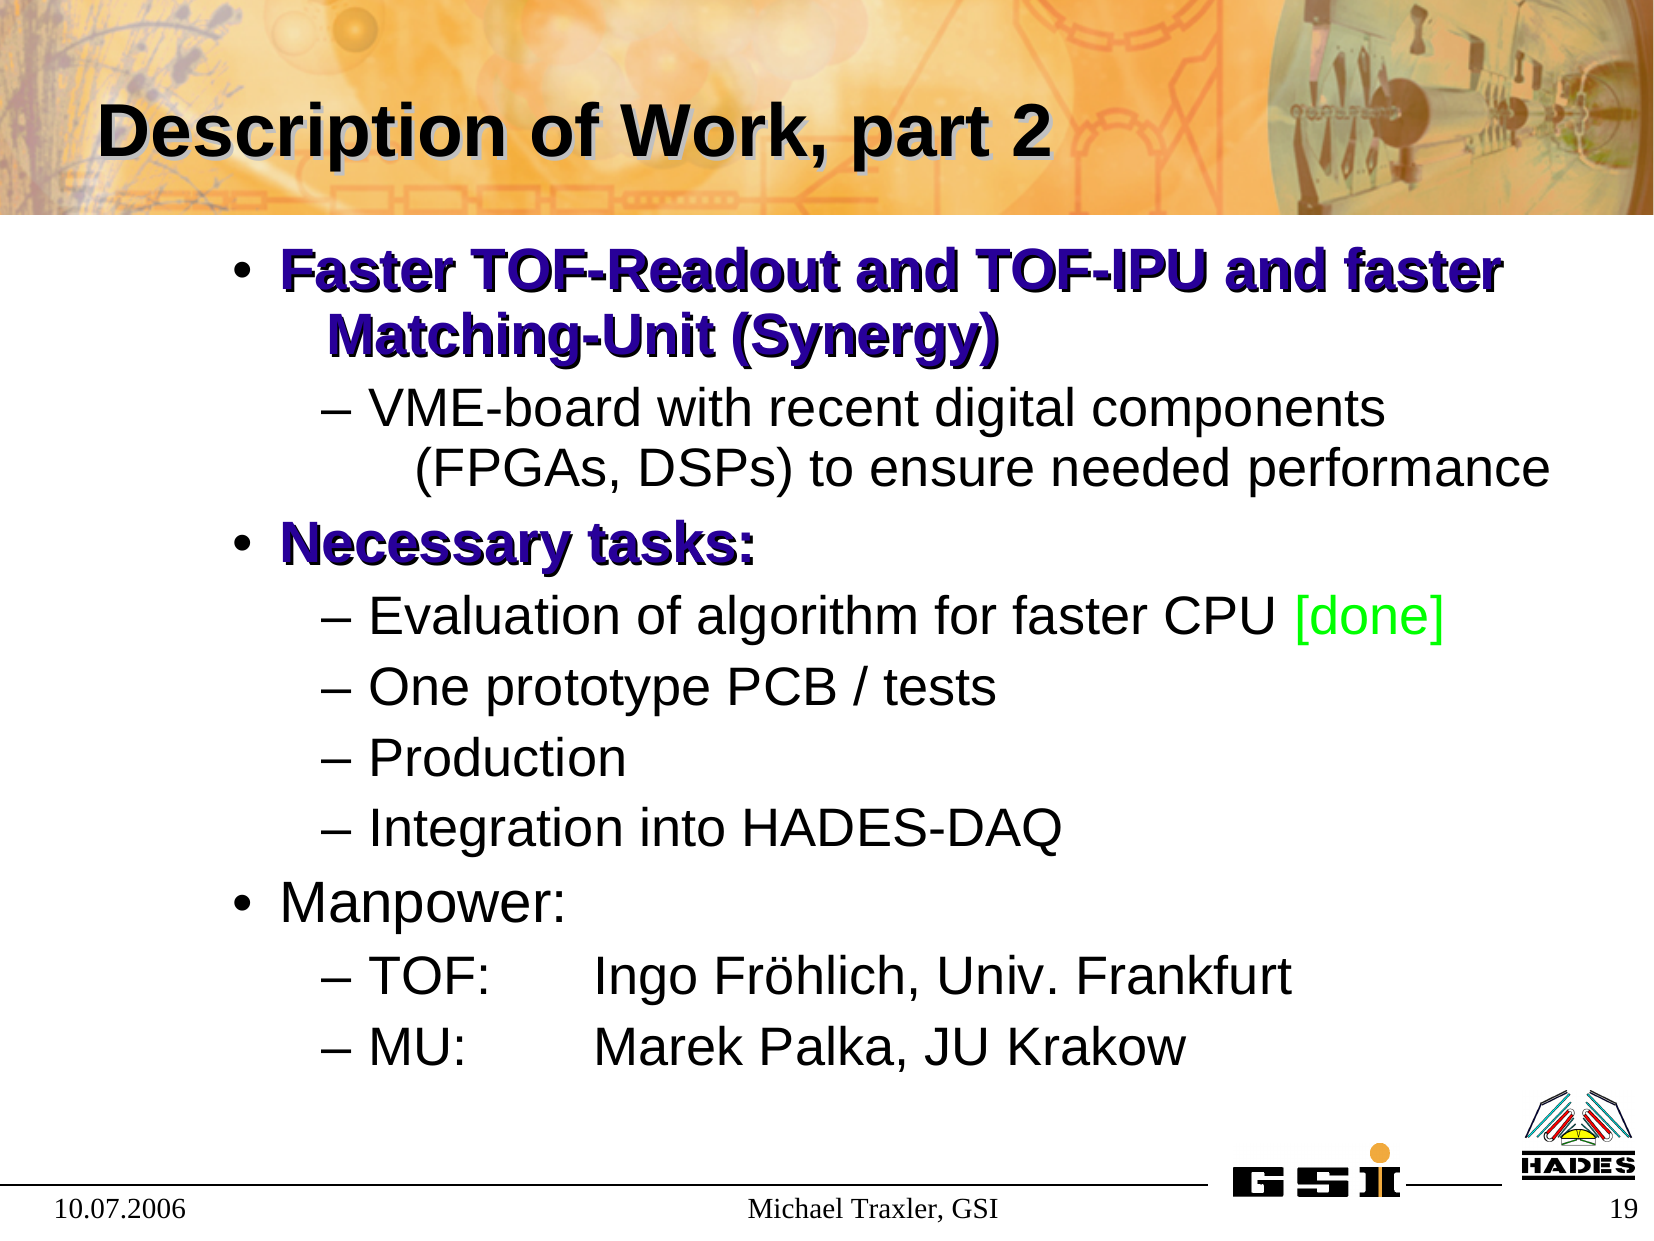

# Description of Work, part 2
Faster TOF-Readout and TOF-IPU and faster Matching-Unit (Synergy)
VME-board with recent digital components (FPGAs, DSPs) to ensure needed performance
Necessary tasks:
Evaluation of algorithm for faster CPU [done]
One prototype PCB / tests
Production
Integration into HADES-DAQ
Manpower:
TOF: 	Ingo Fröhlich, Univ. Frankfurt
MU: 	Marek Palka, JU Krakow
10.07.2006
Michael Traxler, GSI
19